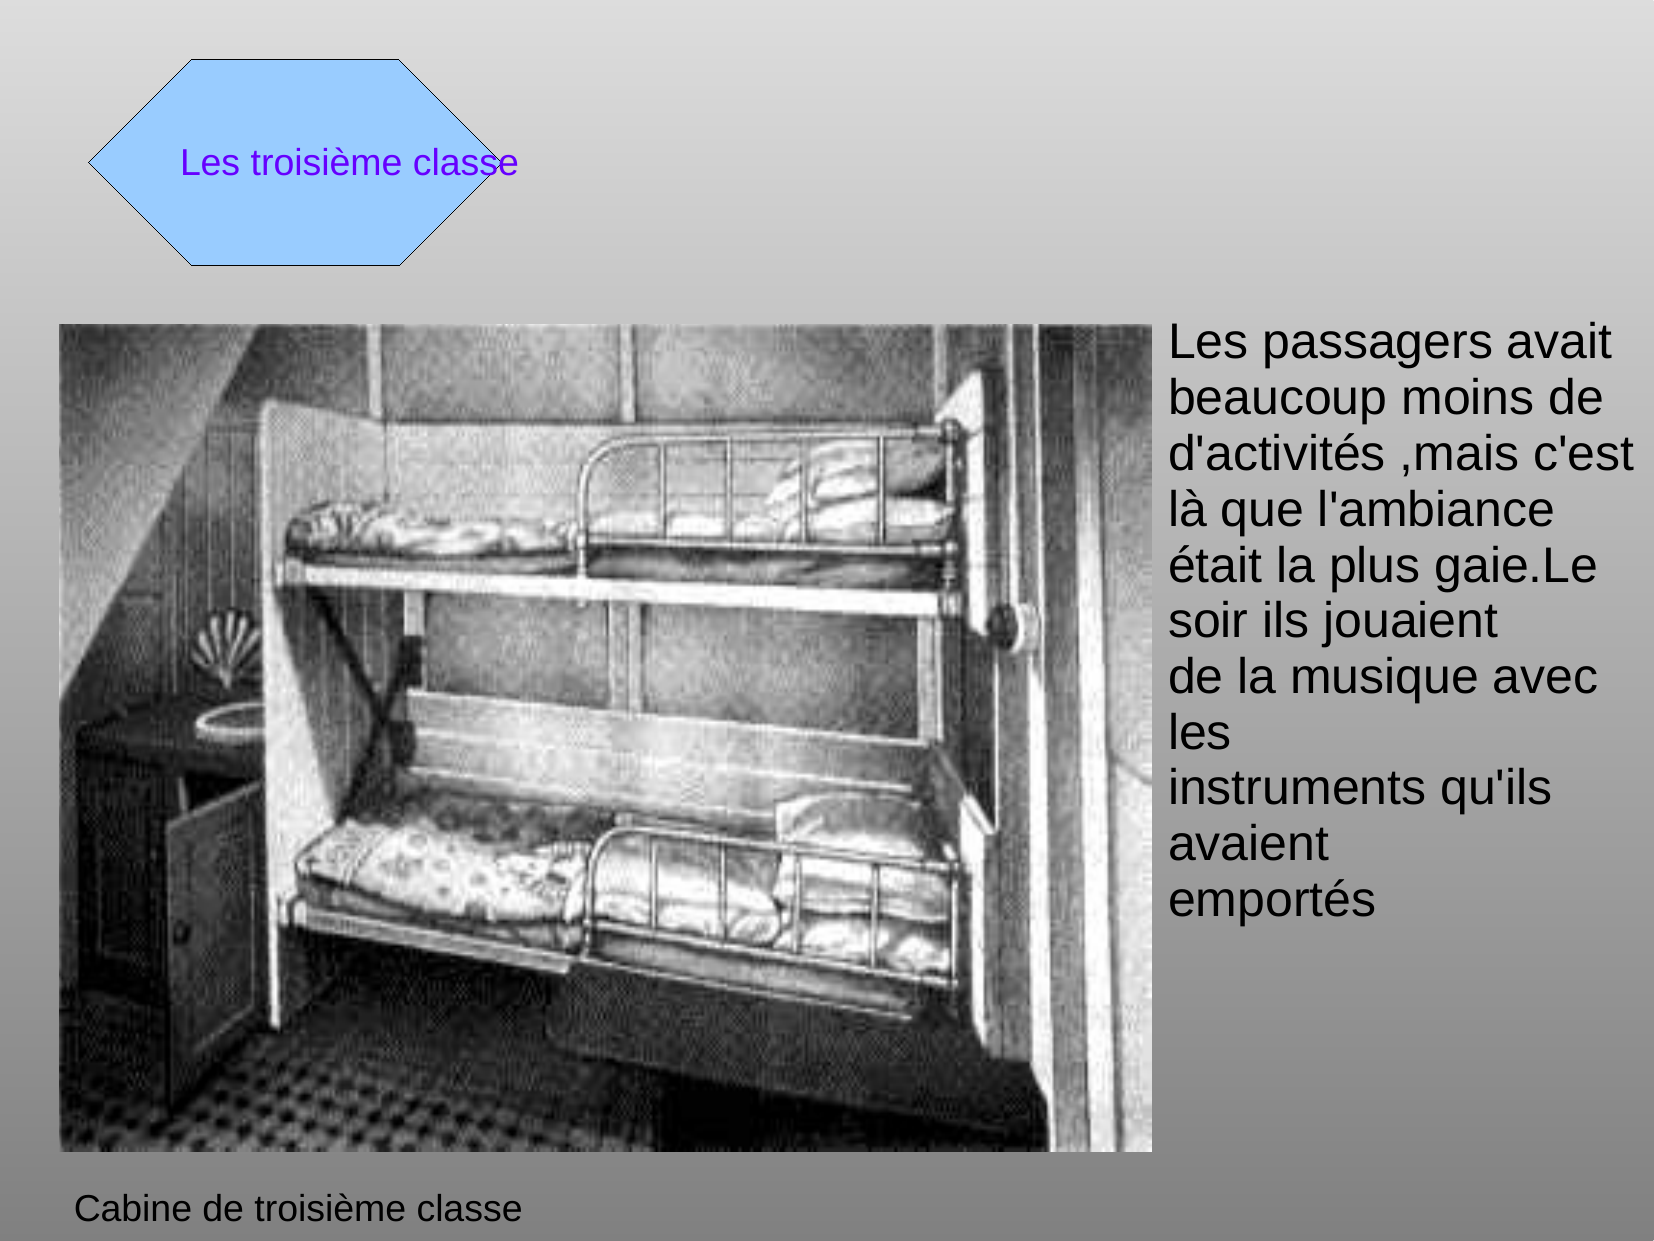

Les troisième classe
Les passagers avait
beaucoup moins de
d'activités ,mais c'est
là que l'ambiance était la plus gaie.Le soir ils jouaient
de la musique avec les
instruments qu'ils avaient
emportés
Cabine de troisième classe